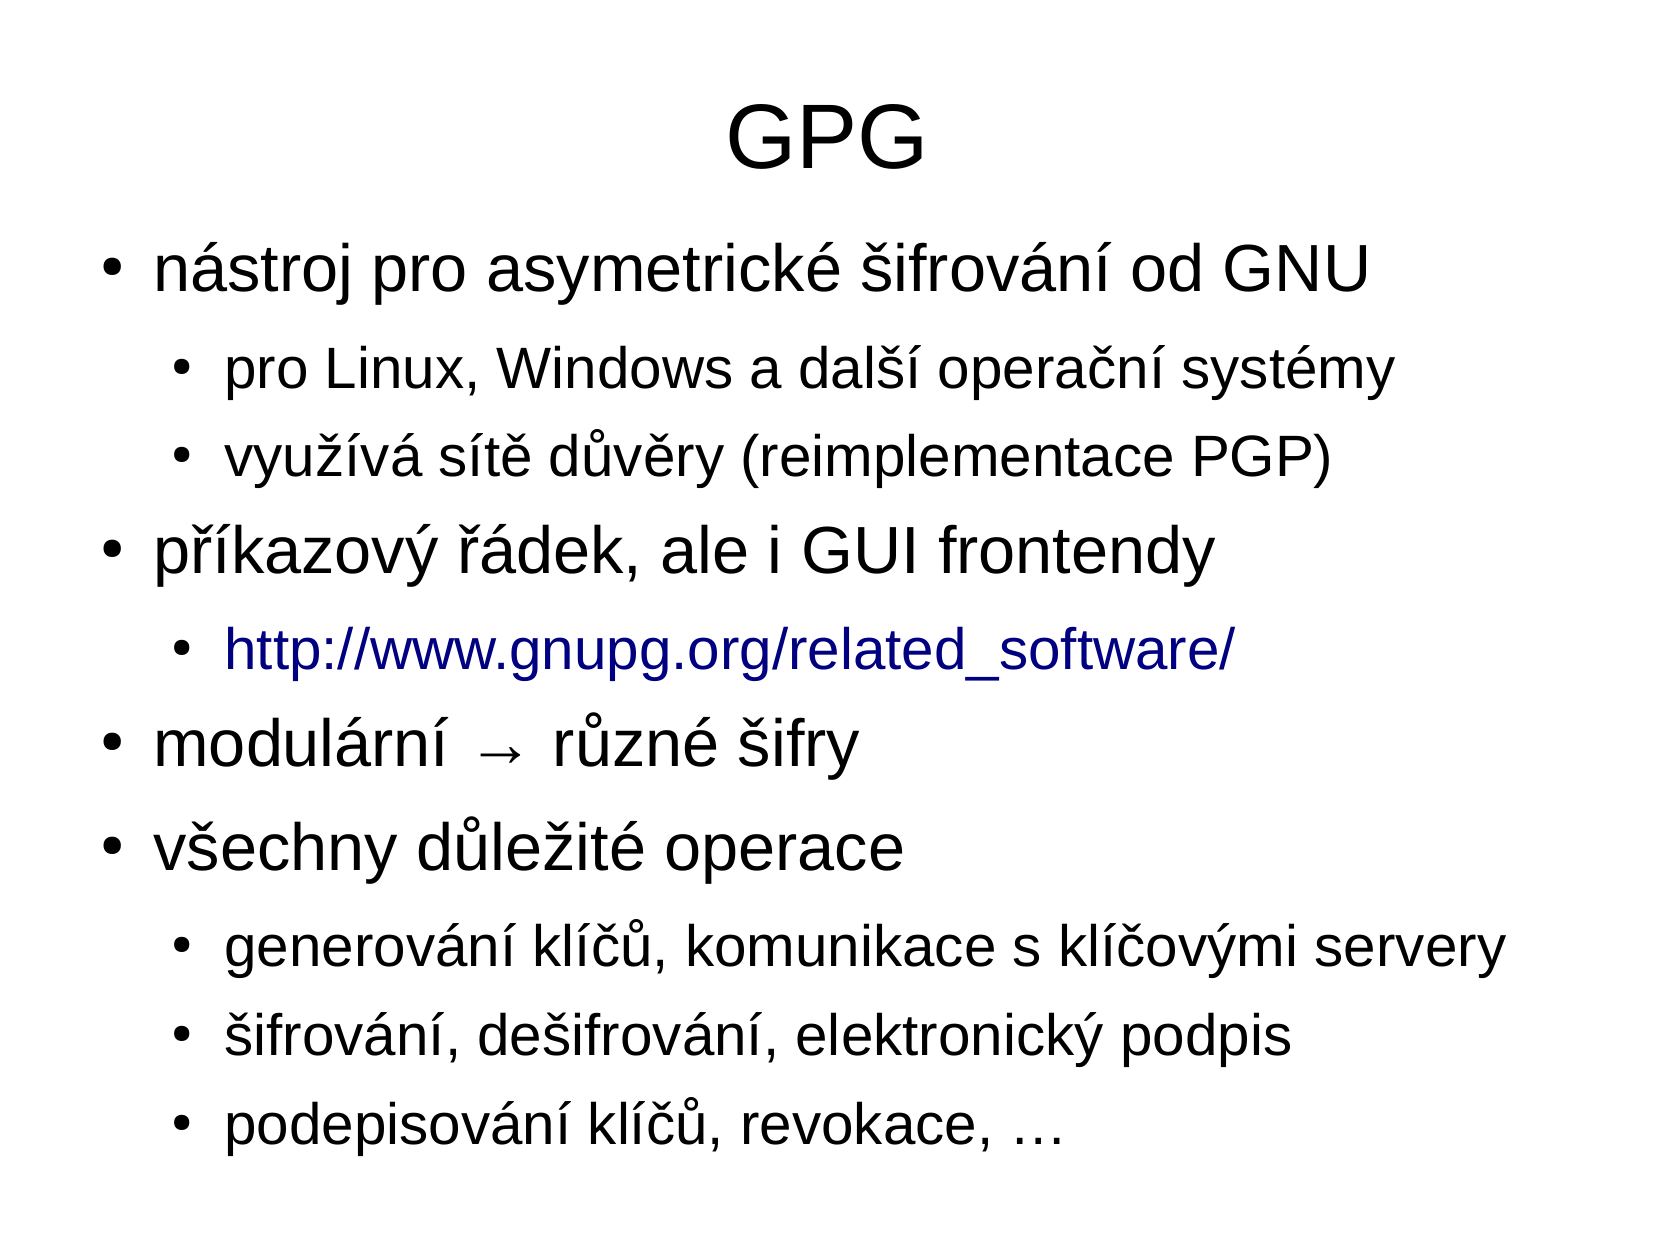

# GPG
nástroj pro asymetrické šifrování od GNU
pro Linux, Windows a další operační systémy
využívá sítě důvěry (reimplementace PGP)
příkazový řádek, ale i GUI frontendy
http://www.gnupg.org/related_software/
modulární → různé šifry
všechny důležité operace
generování klíčů, komunikace s klíčovými servery
šifrování, dešifrování, elektronický podpis
podepisování klíčů, revokace, …